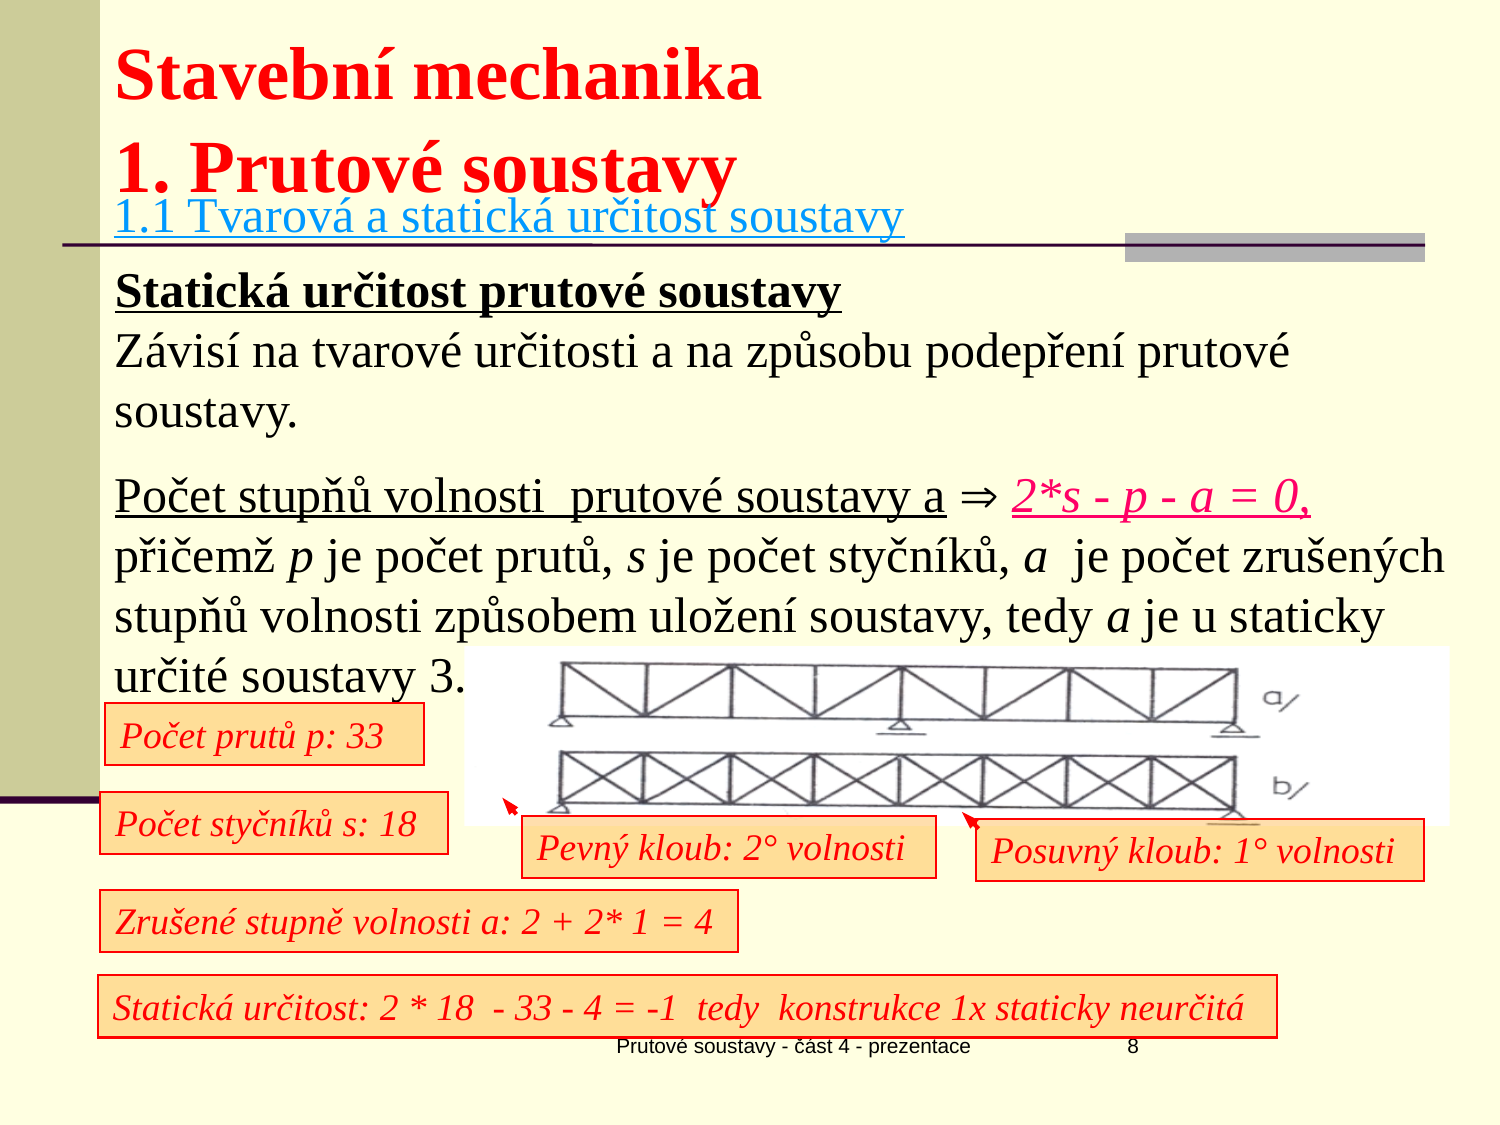

Stavební mechanika
1. Prutové soustavy
1.1 Tvarová a statická určitost soustavy
Statická určitost prutové soustavy
Závisí na tvarové určitosti a na způsobu podepření prutové soustavy.
Počet stupňů volnosti prutové soustavy a  2*s - p - a = 0,
přičemž p je počet prutů, s je počet styčníků, a je počet zrušených stupňů volnosti způsobem uložení soustavy, tedy a je u staticky určité soustavy 3.
Počet prutů p: 33
Počet styčníků s: 18
Pevný kloub: 2° volnosti
Posuvný kloub: 1° volnosti
Zrušené stupně volnosti a: 2 + 2* 1 = 4
Statická určitost: 2 * 18 - 33 - 4 = -1 tedy konstrukce 1x staticky neurčitá
Prutové soustavy - část 4 - prezentace